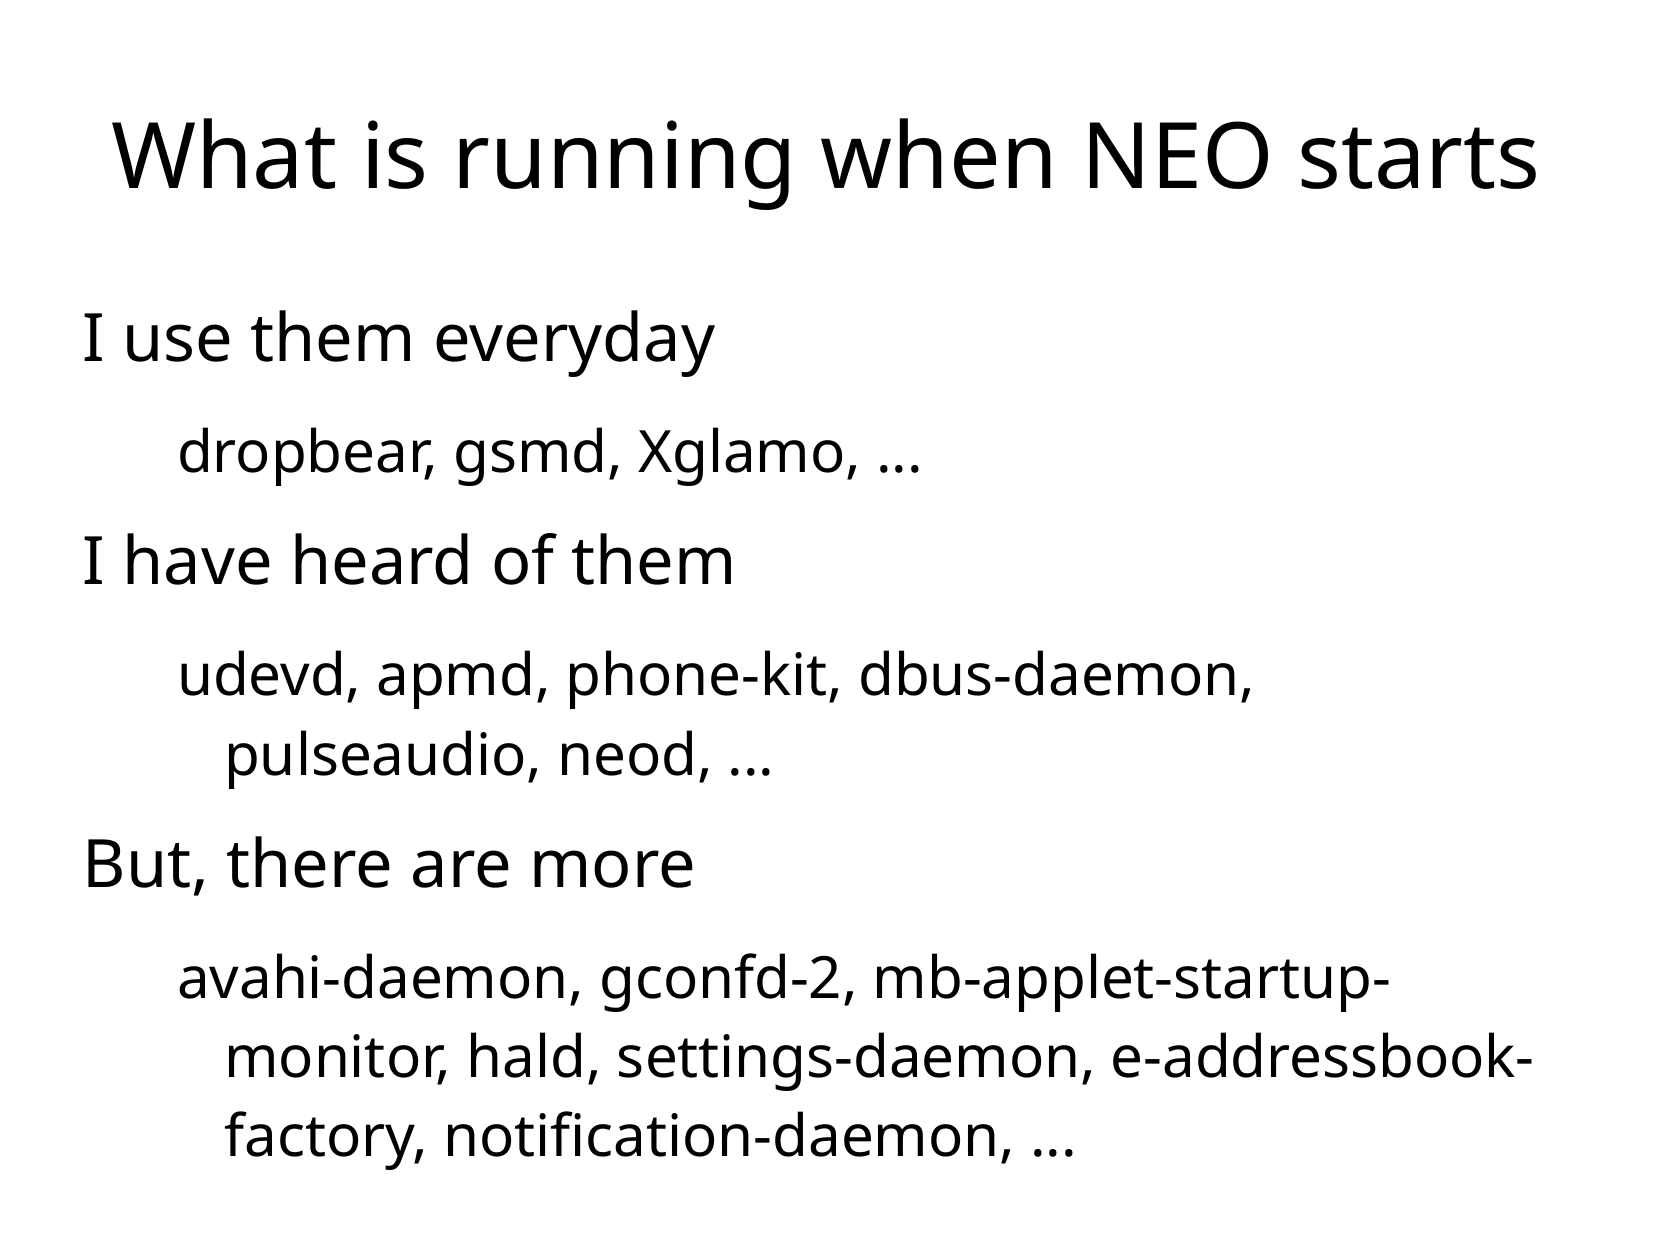

# What is running when NEO starts
I use them everyday
dropbear, gsmd, Xglamo, ...
I have heard of them
udevd, apmd, phone-kit, dbus-daemon, pulseaudio, neod, ...
But, there are more
avahi-daemon, gconfd-2, mb-applet-startup-monitor, hald, settings-daemon, e-addressbook-factory, notification-daemon, ...